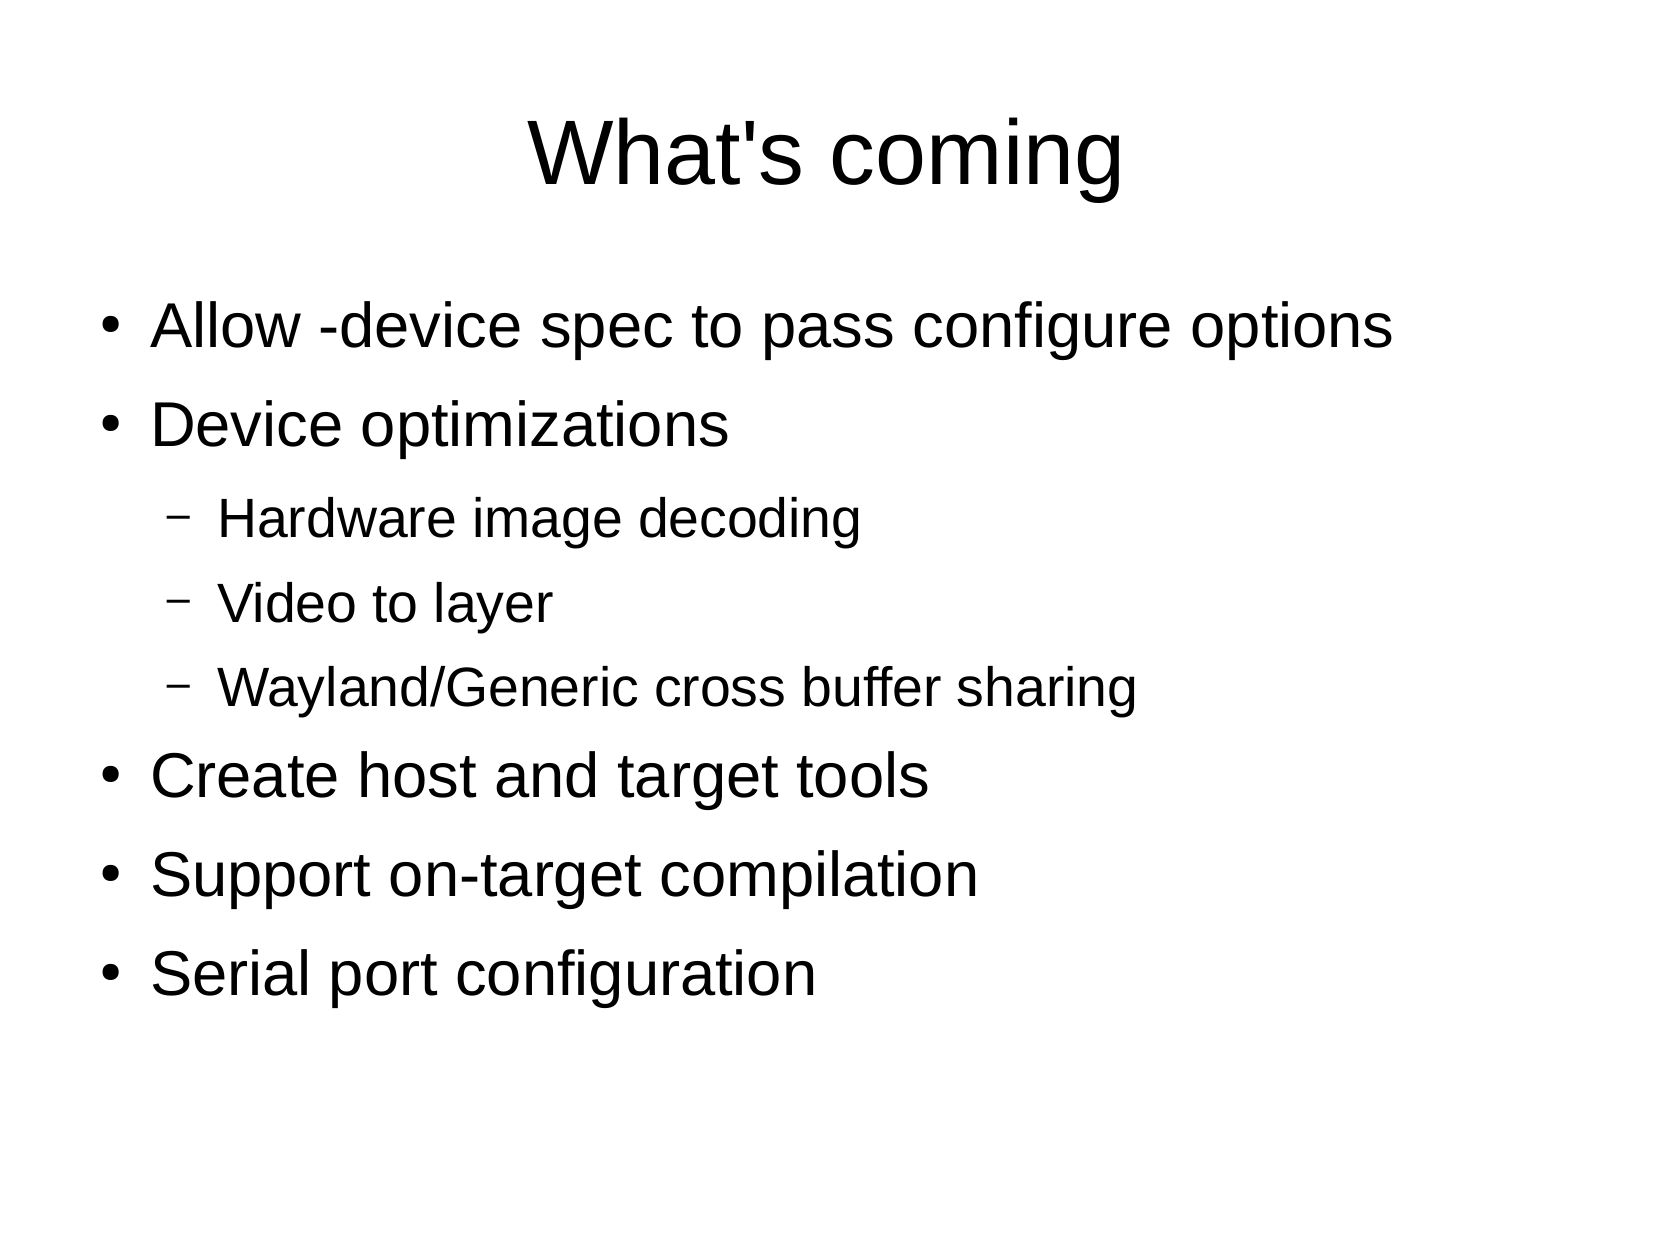

# What's coming
Allow -device spec to pass configure options
Device optimizations
Hardware image decoding
Video to layer
Wayland/Generic cross buffer sharing
Create host and target tools
Support on-target compilation
Serial port configuration